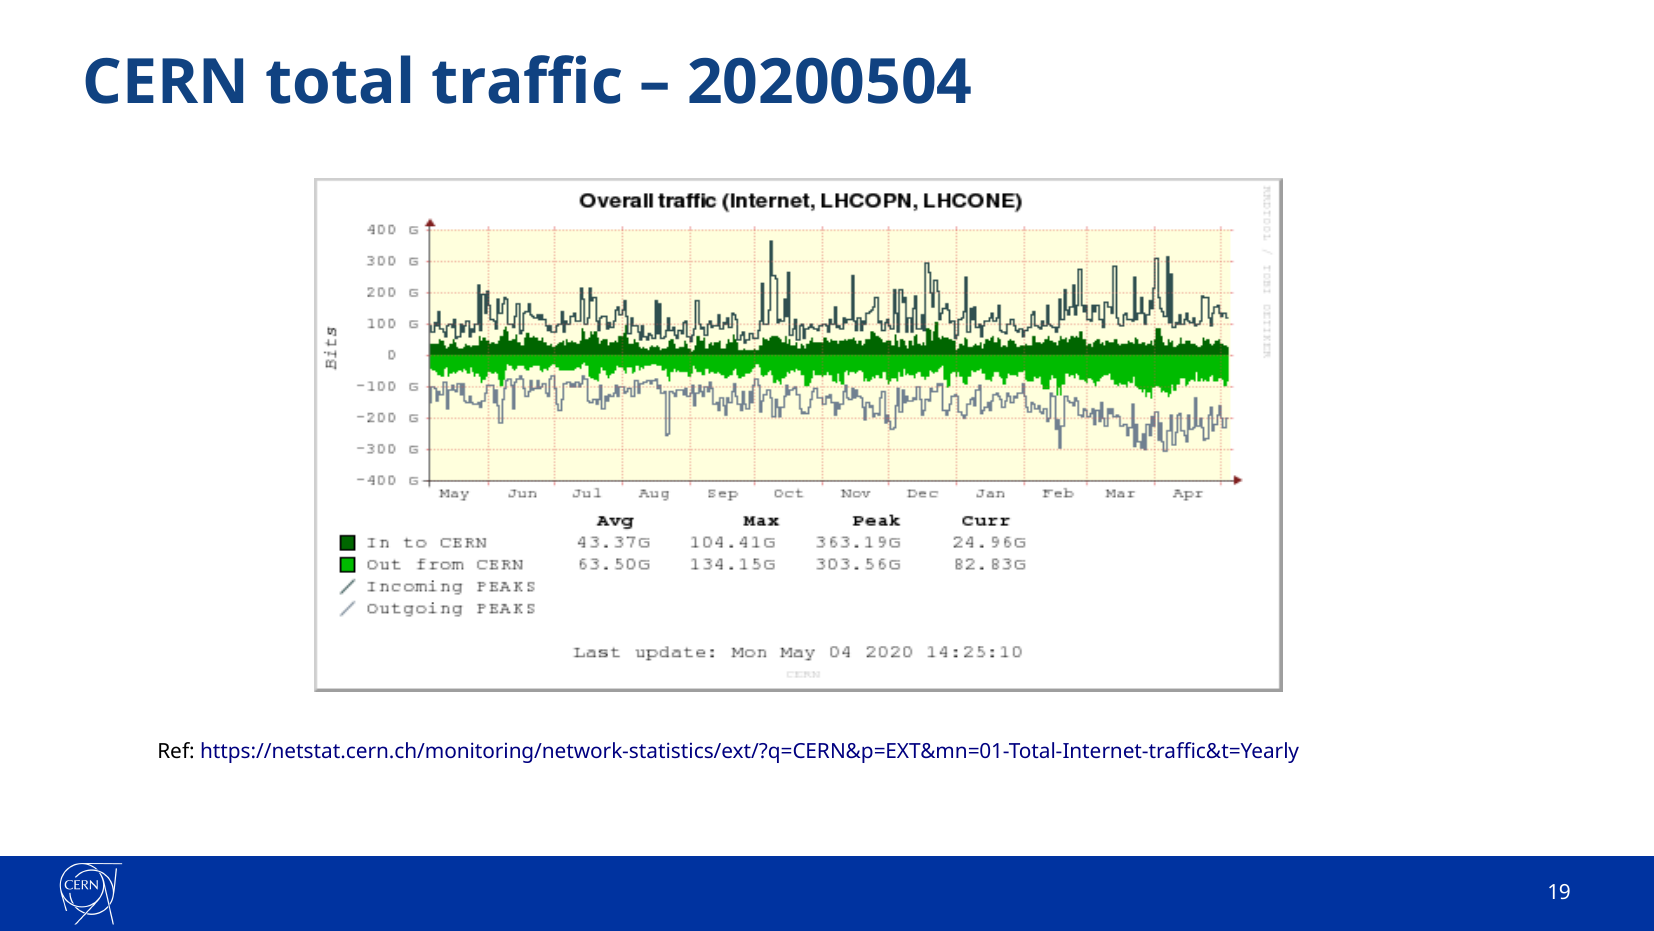

# CERN total traffic – 20200504
Ref: https://netstat.cern.ch/monitoring/network-statistics/ext/?q=CERN&p=EXT&mn=01-Total-Internet-traffic&t=Yearly
19